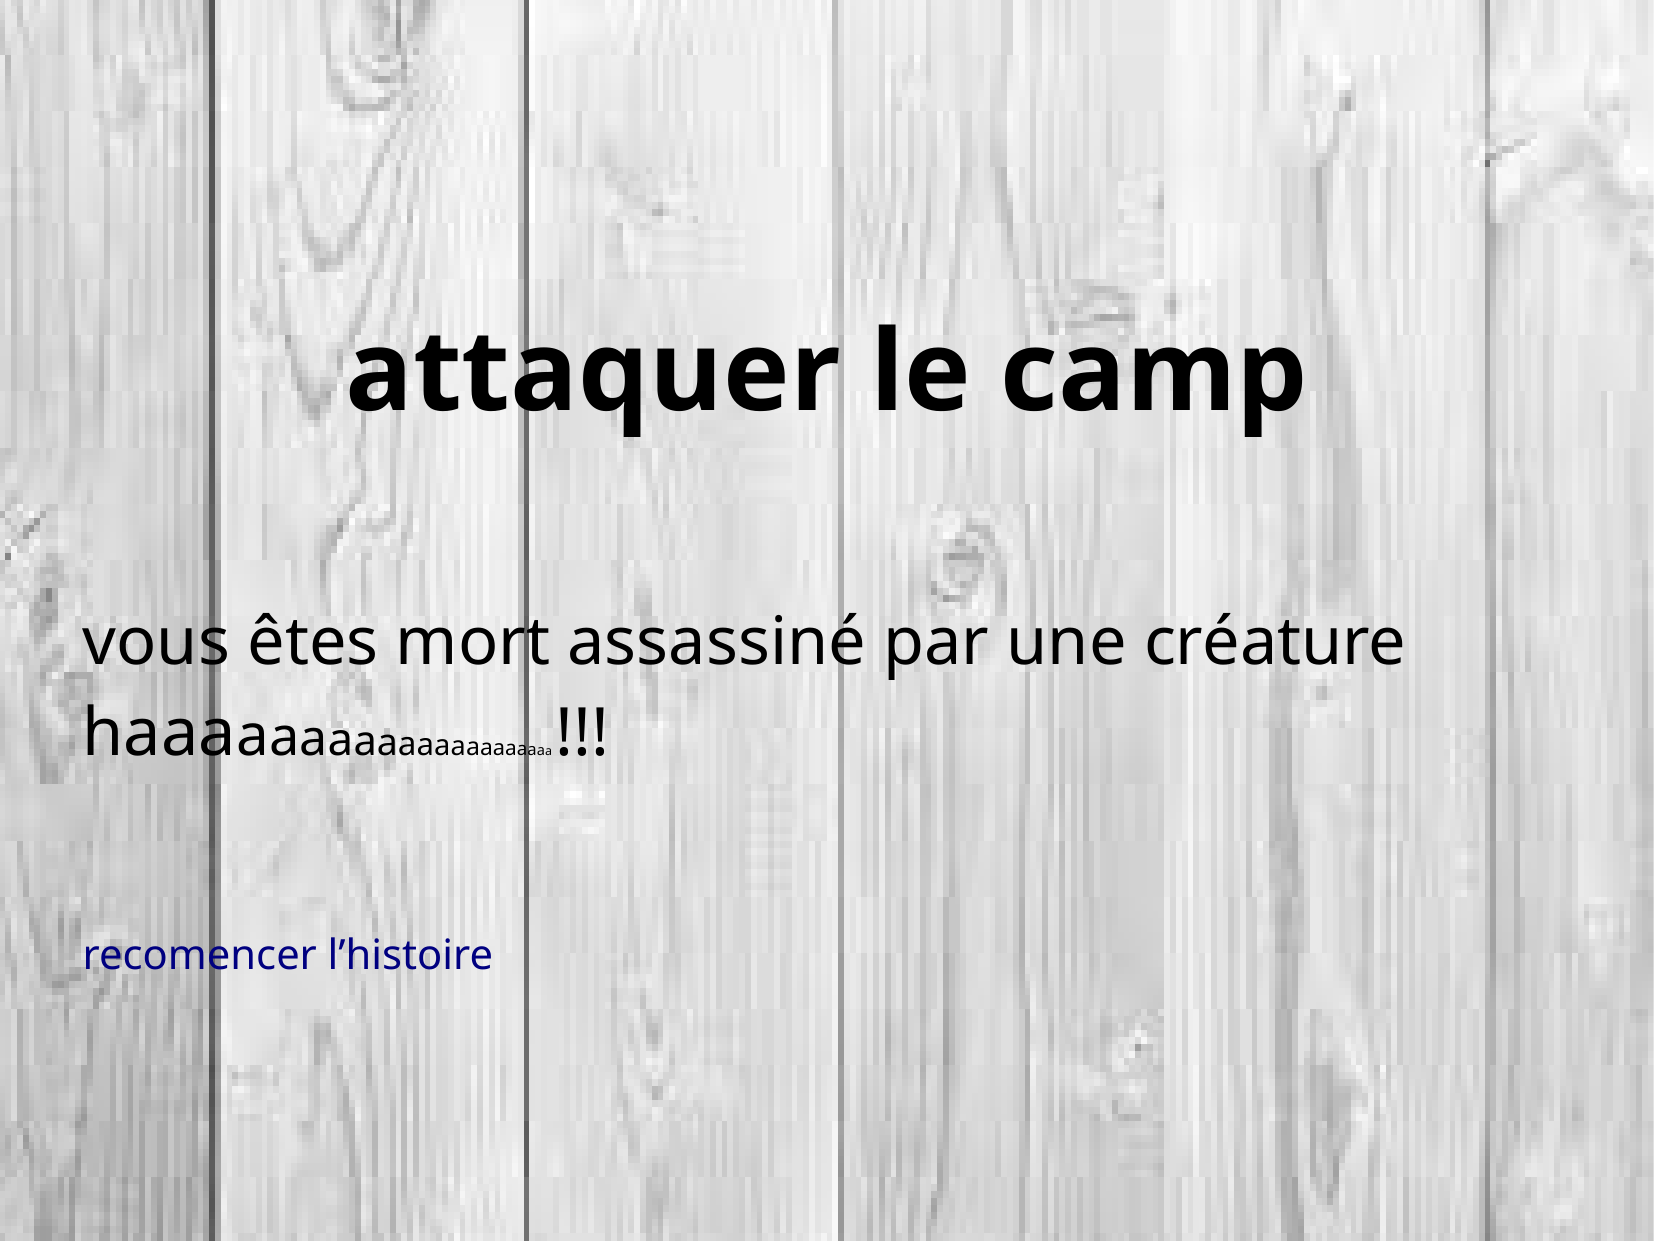

#
attaquer le camp
vous êtes mort assassiné par une créature haaaaaaaaaaaaaaaaaaaaa !!!
recomencer l’histoire